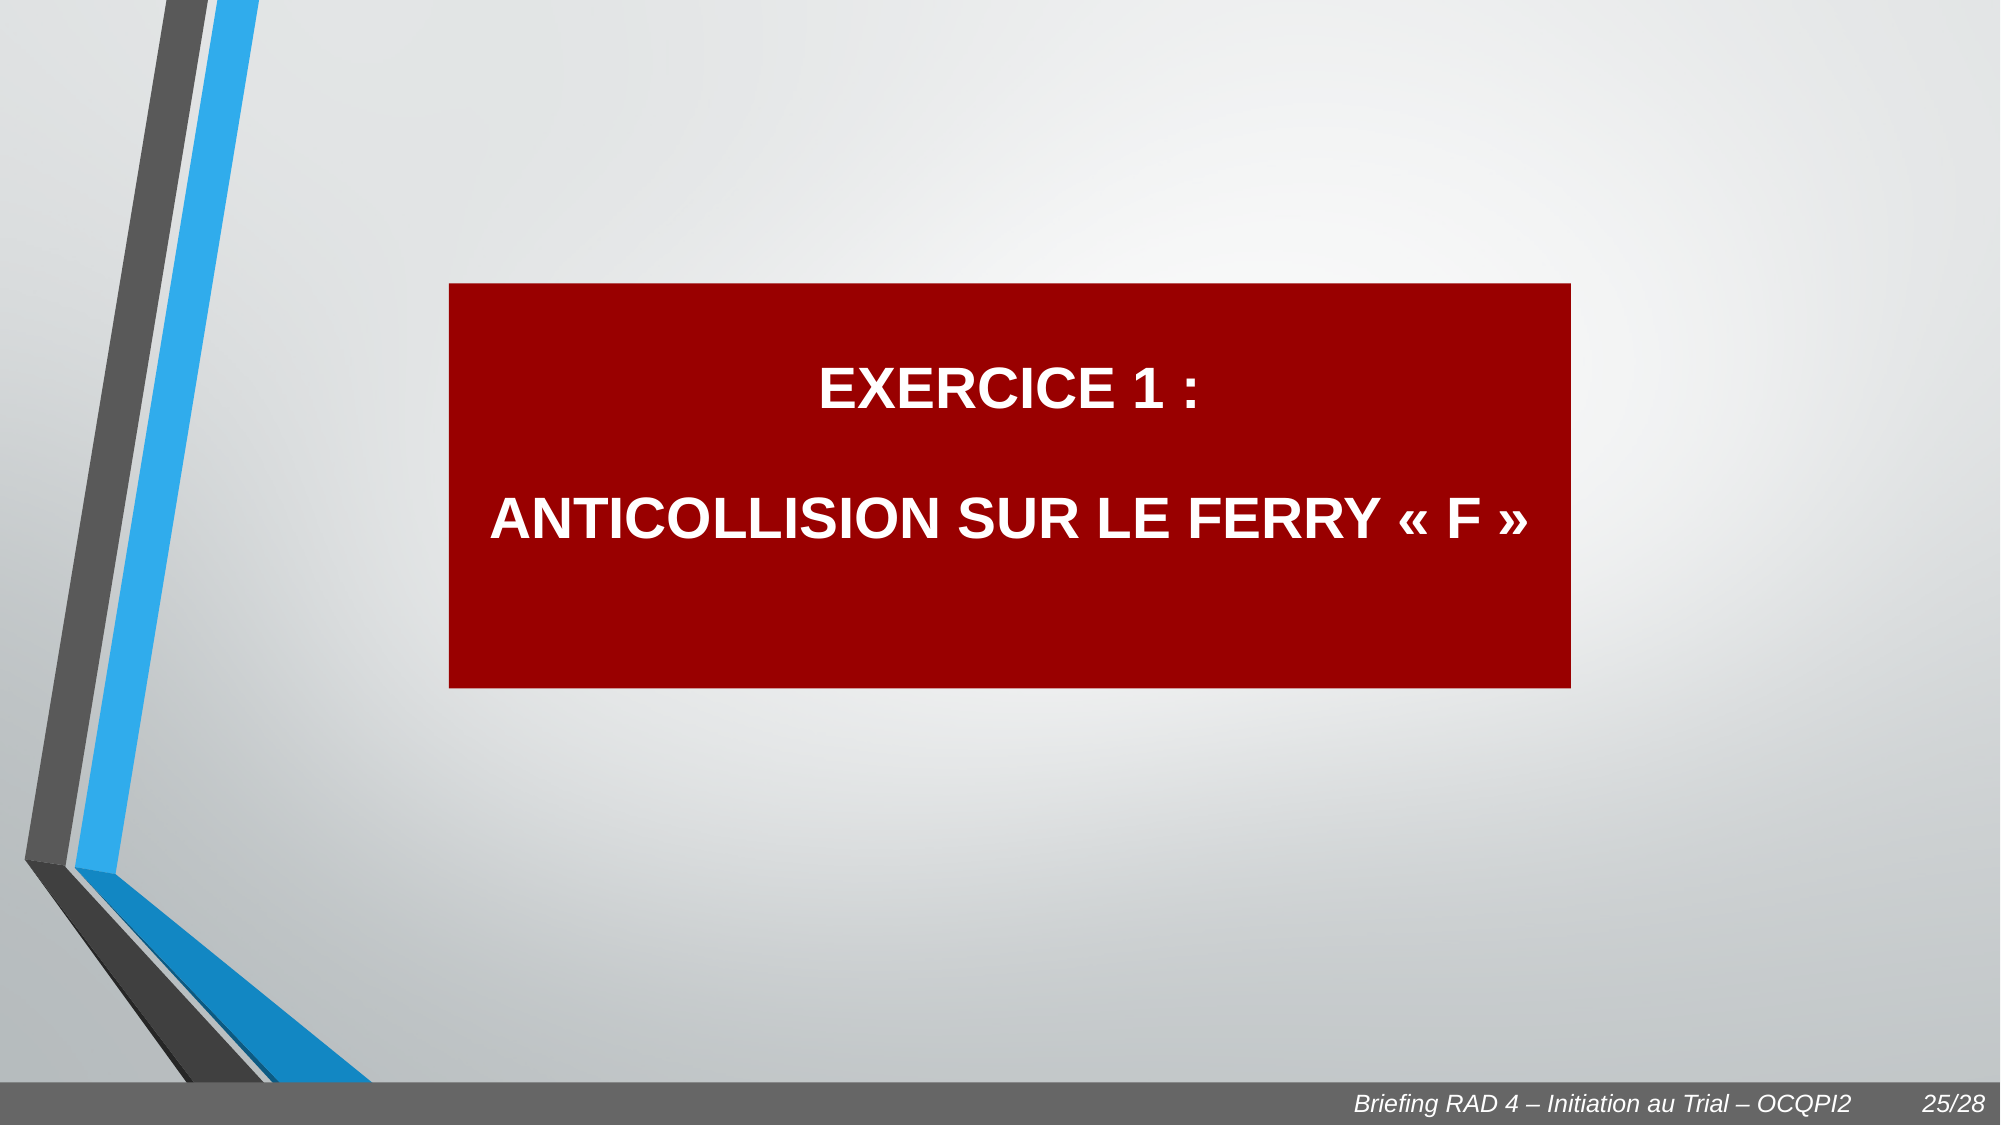

#
EXERCICE 1 :
ANTICOLLISION SUR LE FERRY « F »
Briefing RAD 4 – Initiation au Trial – OCQPI2 /28